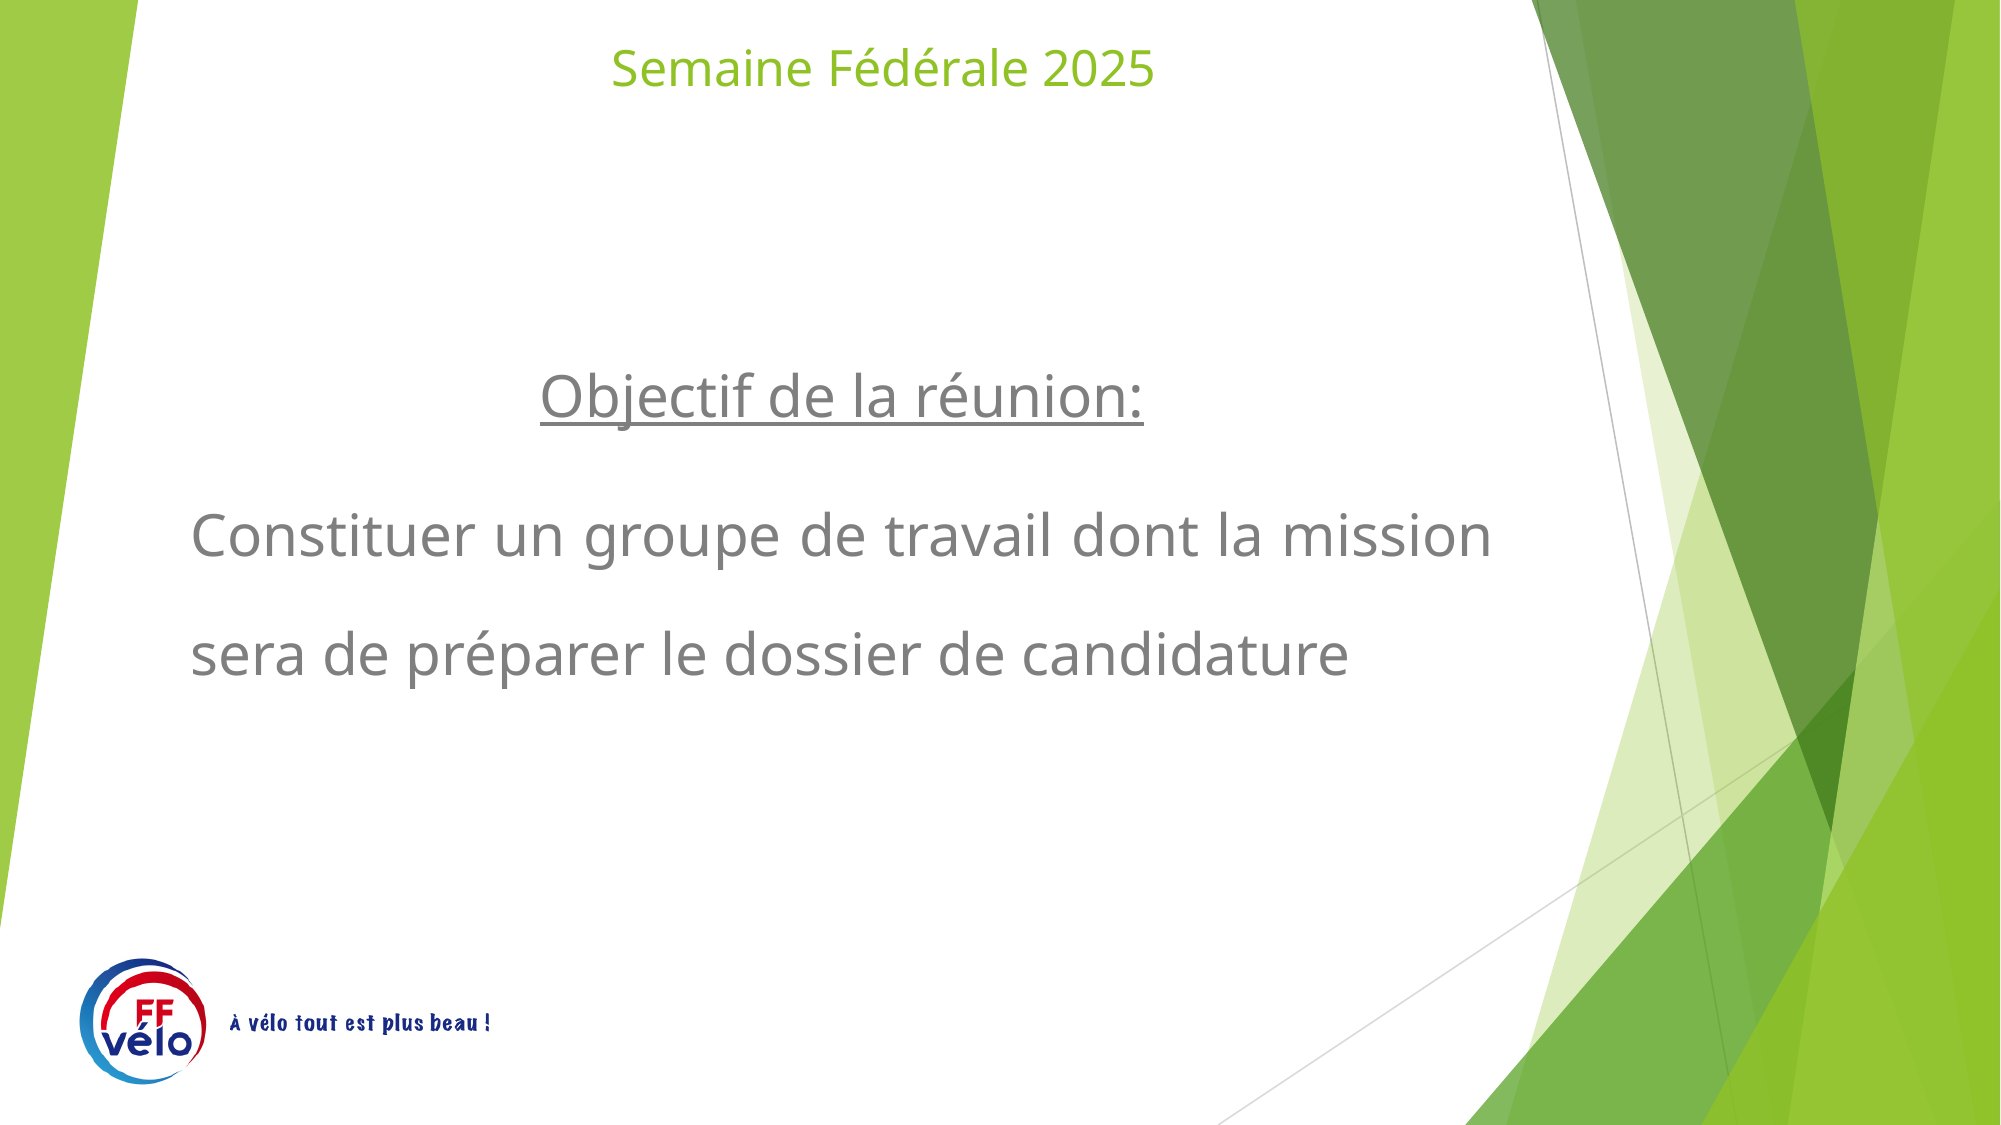

# Semaine Fédérale 2025
Objectif de la réunion:
Constituer un groupe de travail dont la mission sera de préparer le dossier de candidature